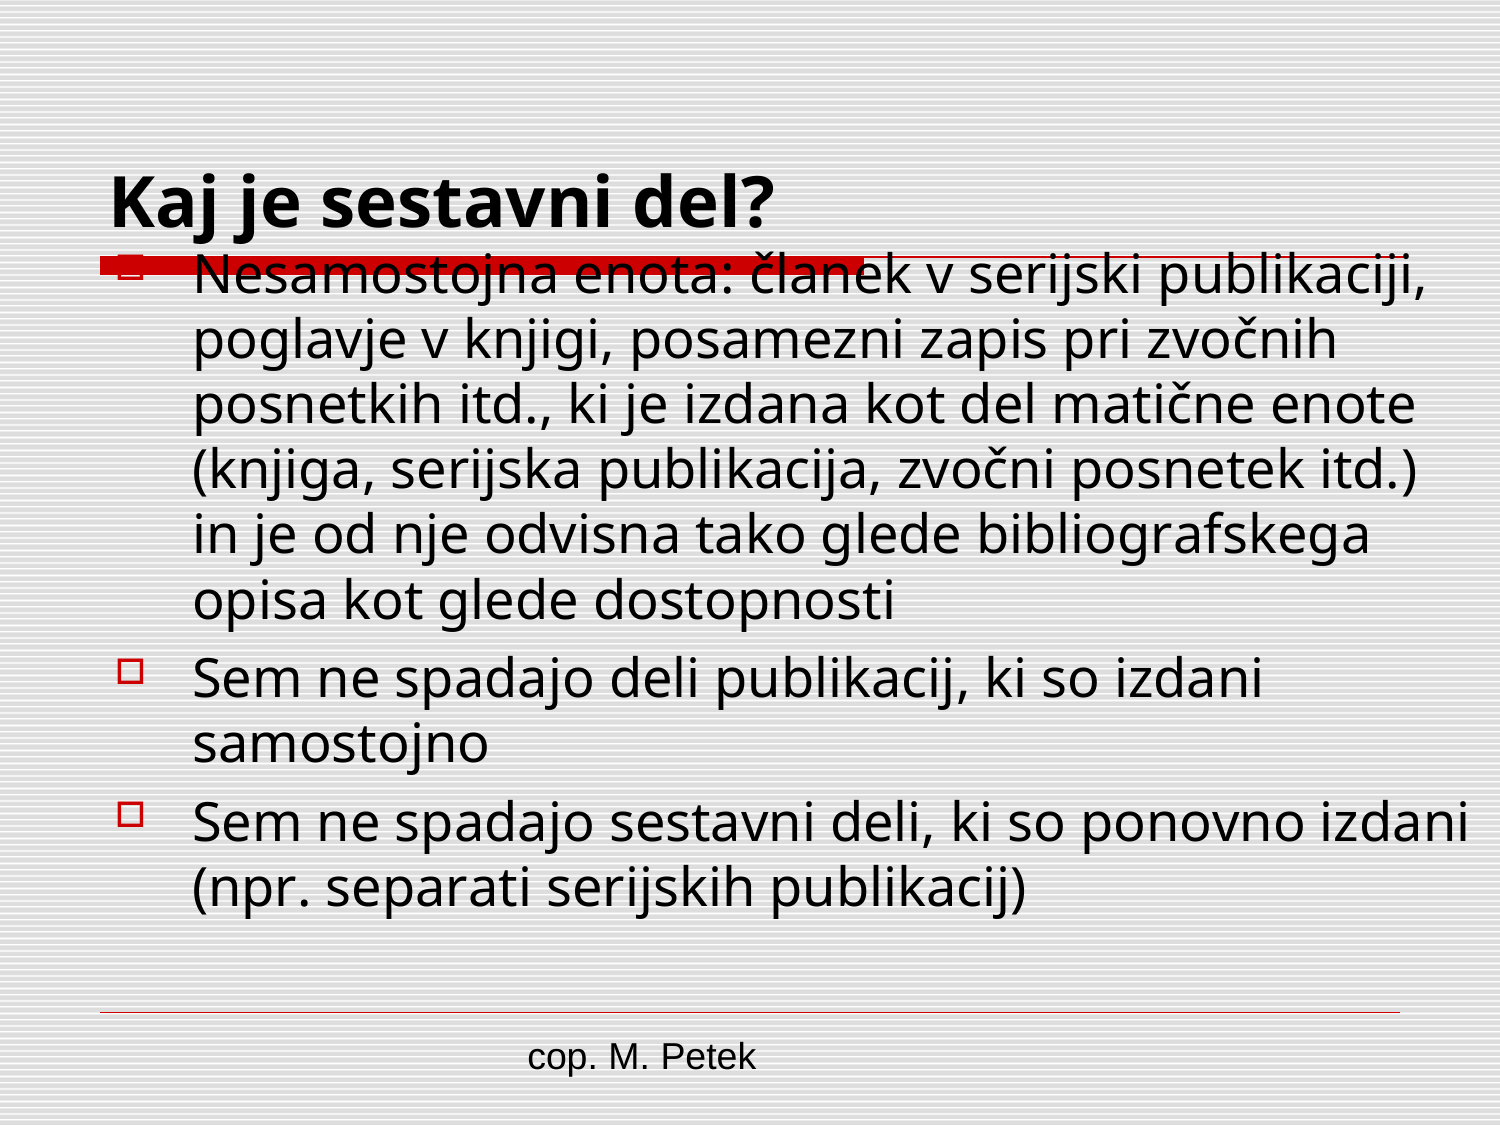

# Kaj je sestavni del?
Nesamostojna enota: članek v serijski publikaciji, poglavje v knjigi, posamezni zapis pri zvočnih posnetkih itd., ki je izdana kot del matične enote (knjiga, serijska publikacija, zvočni posnetek itd.) in je od nje odvisna tako glede bibliografskega opisa kot glede dostopnosti
Sem ne spadajo deli publikacij, ki so izdani samostojno
Sem ne spadajo sestavni deli, ki so ponovno izdani (npr. separati serijskih publikacij)
cop. M. Petek